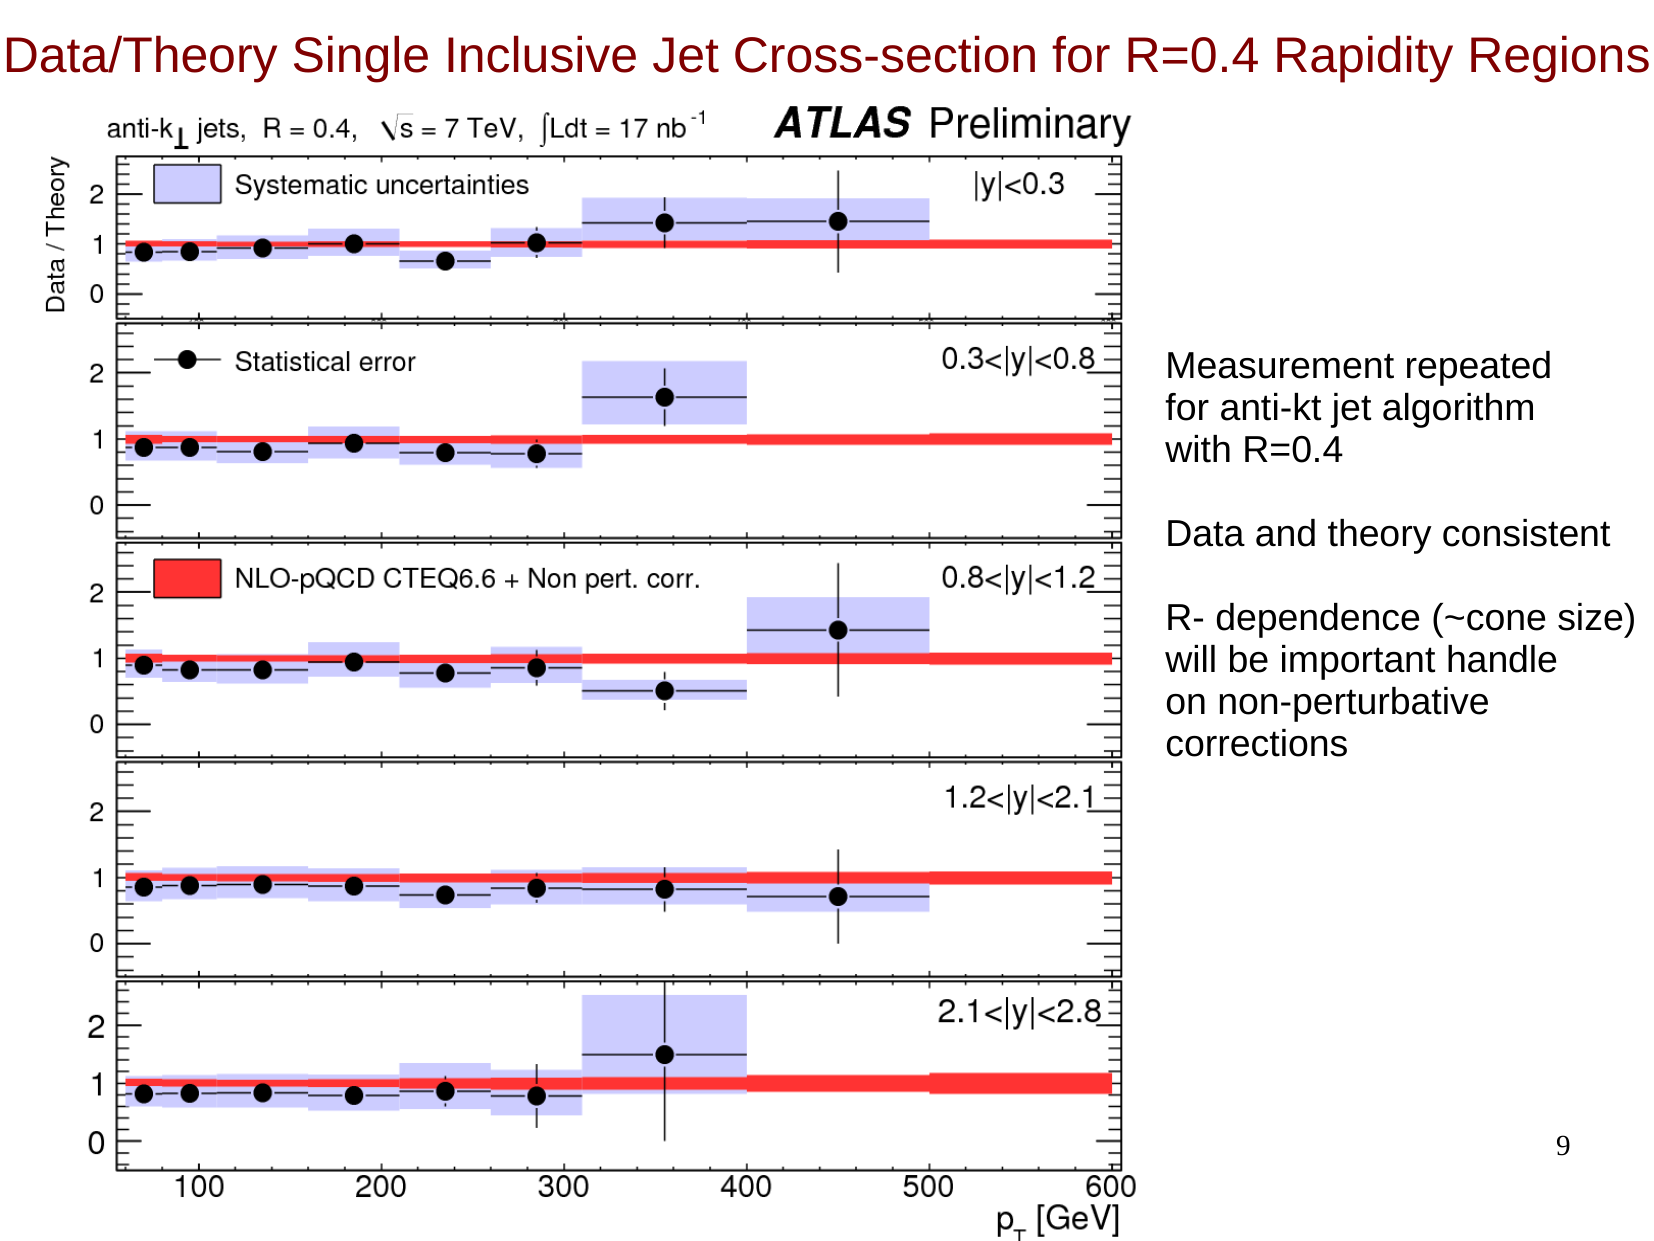

Data/Theory Single Inclusive Jet Cross-section for R=0.4 Rapidity Regions
Measurement repeated
for anti-kt jet algorithm
with R=0.4
Data and theory consistent
R- dependence (~cone size)
will be important handle
on non-perturbative
corrections
9